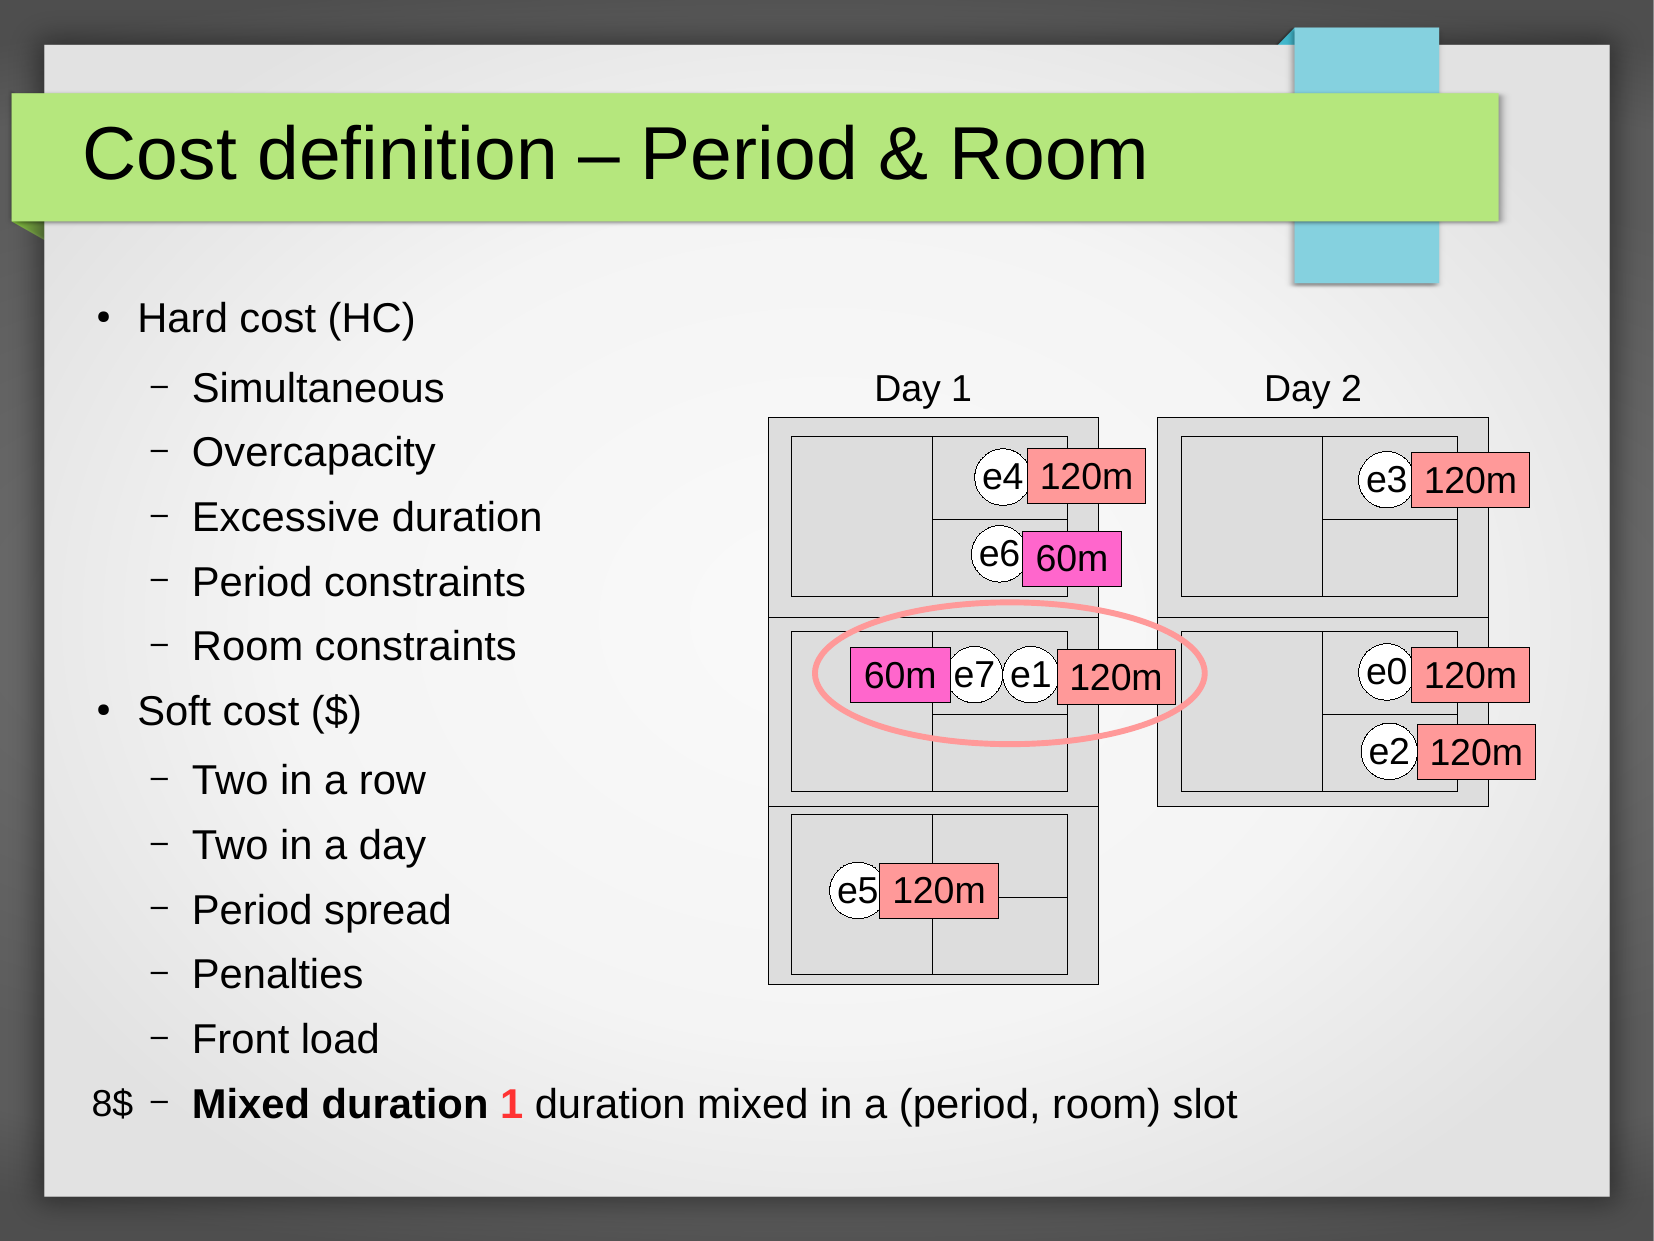

# Cost definition – Period & Room
Hard cost (HC)
Simultaneous
Overcapacity
Excessive duration
Period constraints
Room constraints
Soft cost ($)
Two in a row
Two in a day
Period spread
Penalties
Front load
Mixed duration 1 duration mixed in a (period, room) slot
Day 1
Day 2
e4
120m
e3
120m
e6
60m
e0
e7
e1
60m
120m
120m
e2
120m
e5
120m
8$